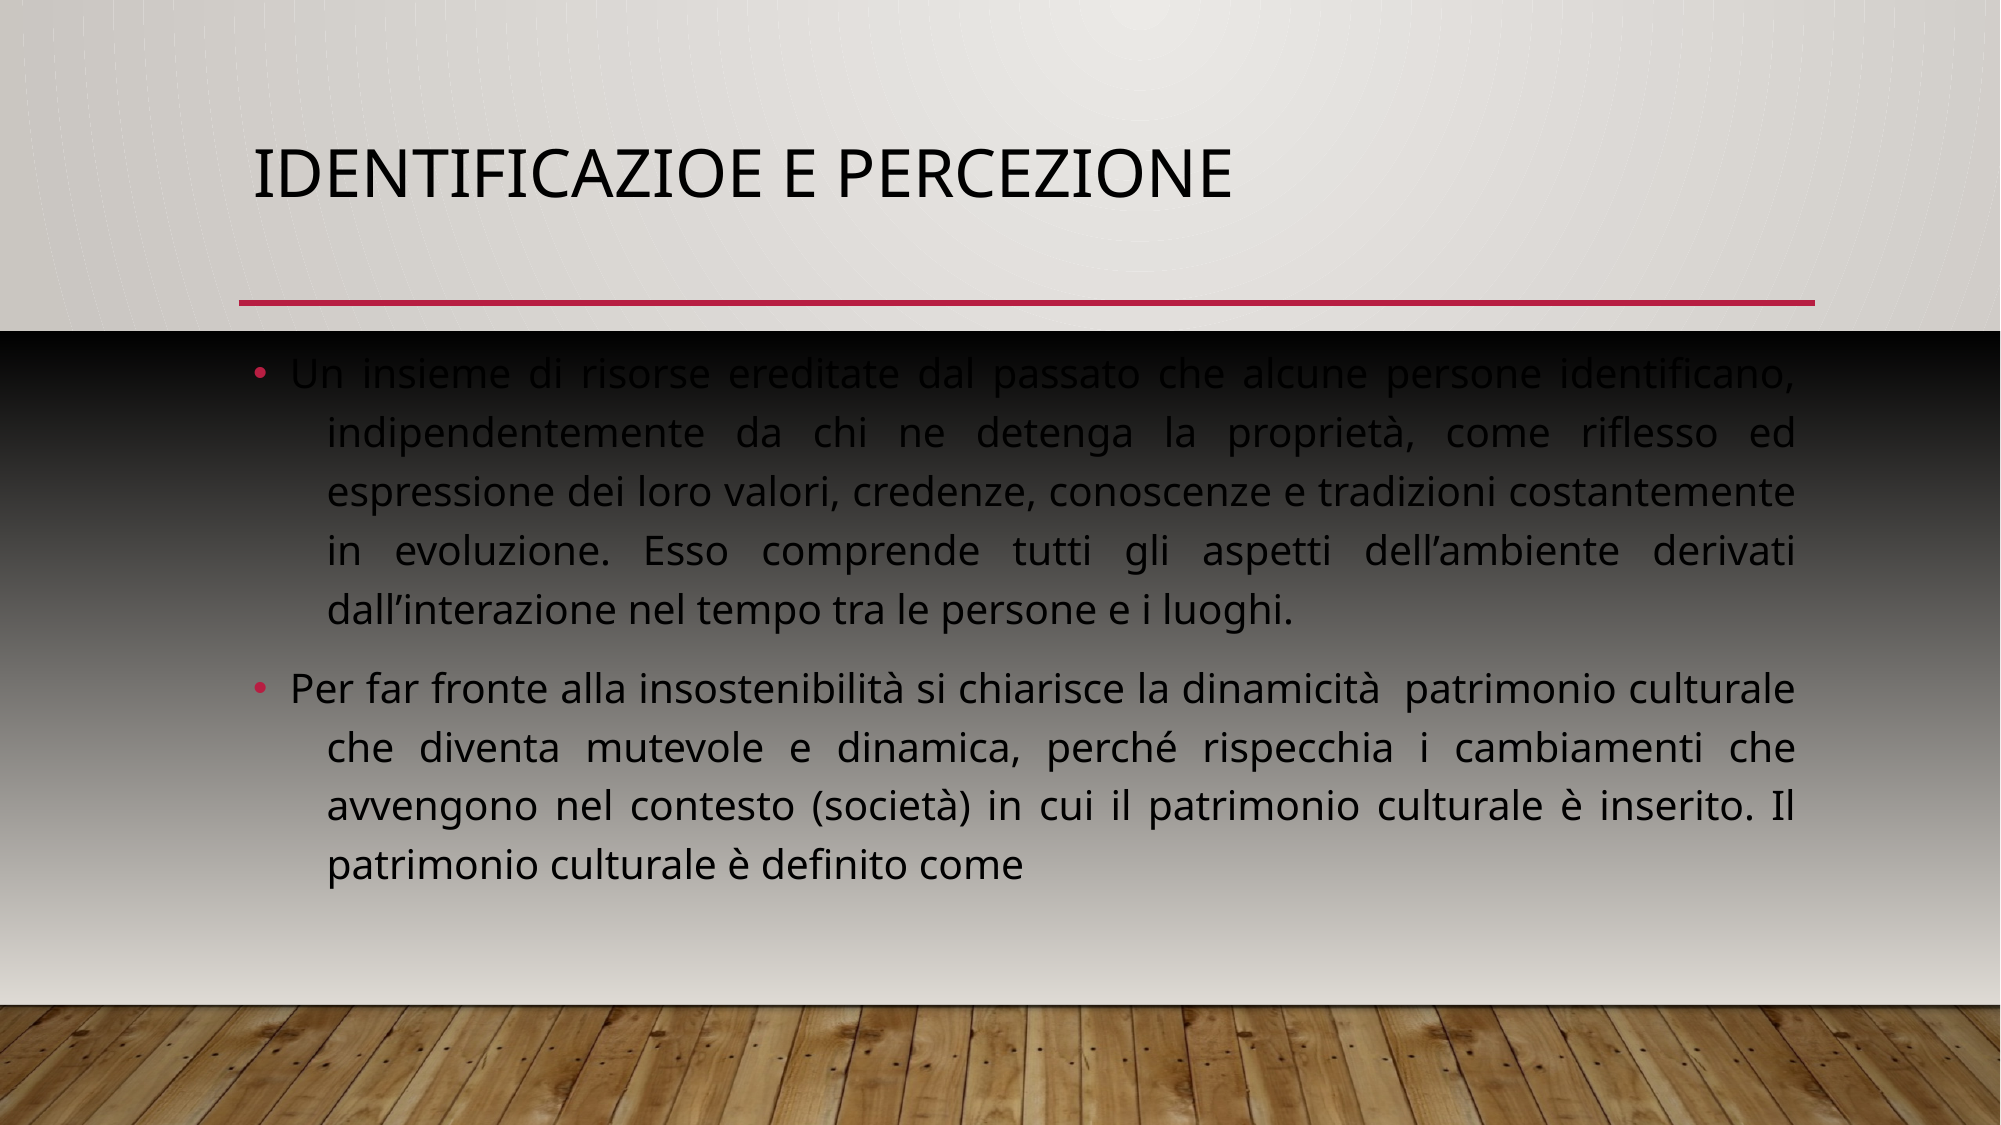

# Identificazioe e percezione
Un insieme di risorse ereditate dal passato che alcune persone identificano, indipendentemente da chi ne detenga la proprietà, come riflesso ed espressione dei loro valori, credenze, conoscenze e tradizioni costantemente in evoluzione. Esso comprende tutti gli aspetti dell’ambiente derivati dall’interazione nel tempo tra le persone e i luoghi.
Per far fronte alla insostenibilità si chiarisce la dinamicità patrimonio culturale che diventa mutevole e dinamica, perché rispecchia i cambiamenti che avvengono nel contesto (società) in cui il patrimonio culturale è inserito. Il patrimonio culturale è definito come